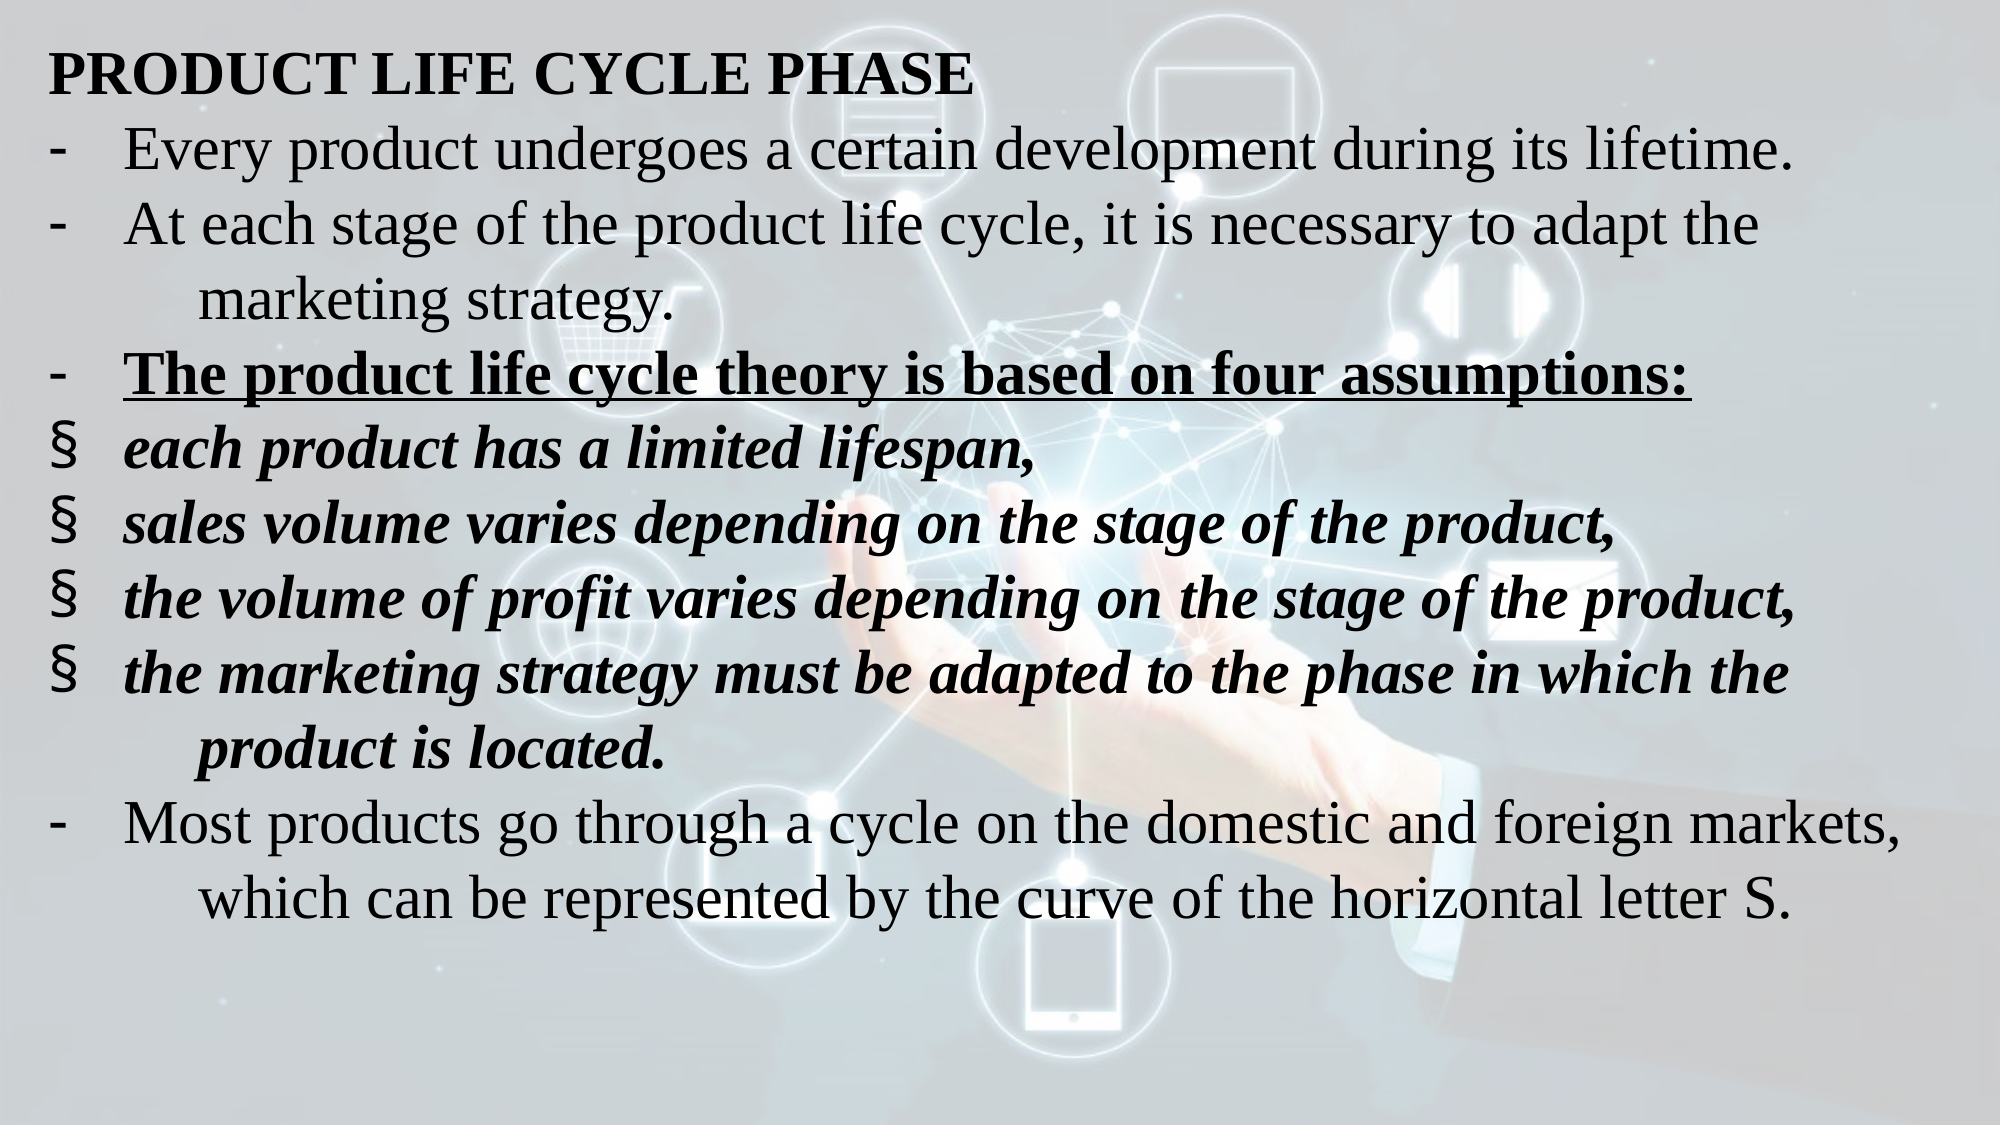

PRODUCT LIFE CYCLE PHASE
Every product undergoes a certain development during its lifetime.
At each stage of the product life cycle, it is necessary to adapt the marketing strategy.
The product life cycle theory is based on four assumptions:
each product has a limited lifespan,
sales volume varies depending on the stage of the product,
the volume of profit varies depending on the stage of the product,
the marketing strategy must be adapted to the phase in which the product is located.
Most products go through a cycle on the domestic and foreign markets, which can be represented by the curve of the horizontal letter S.